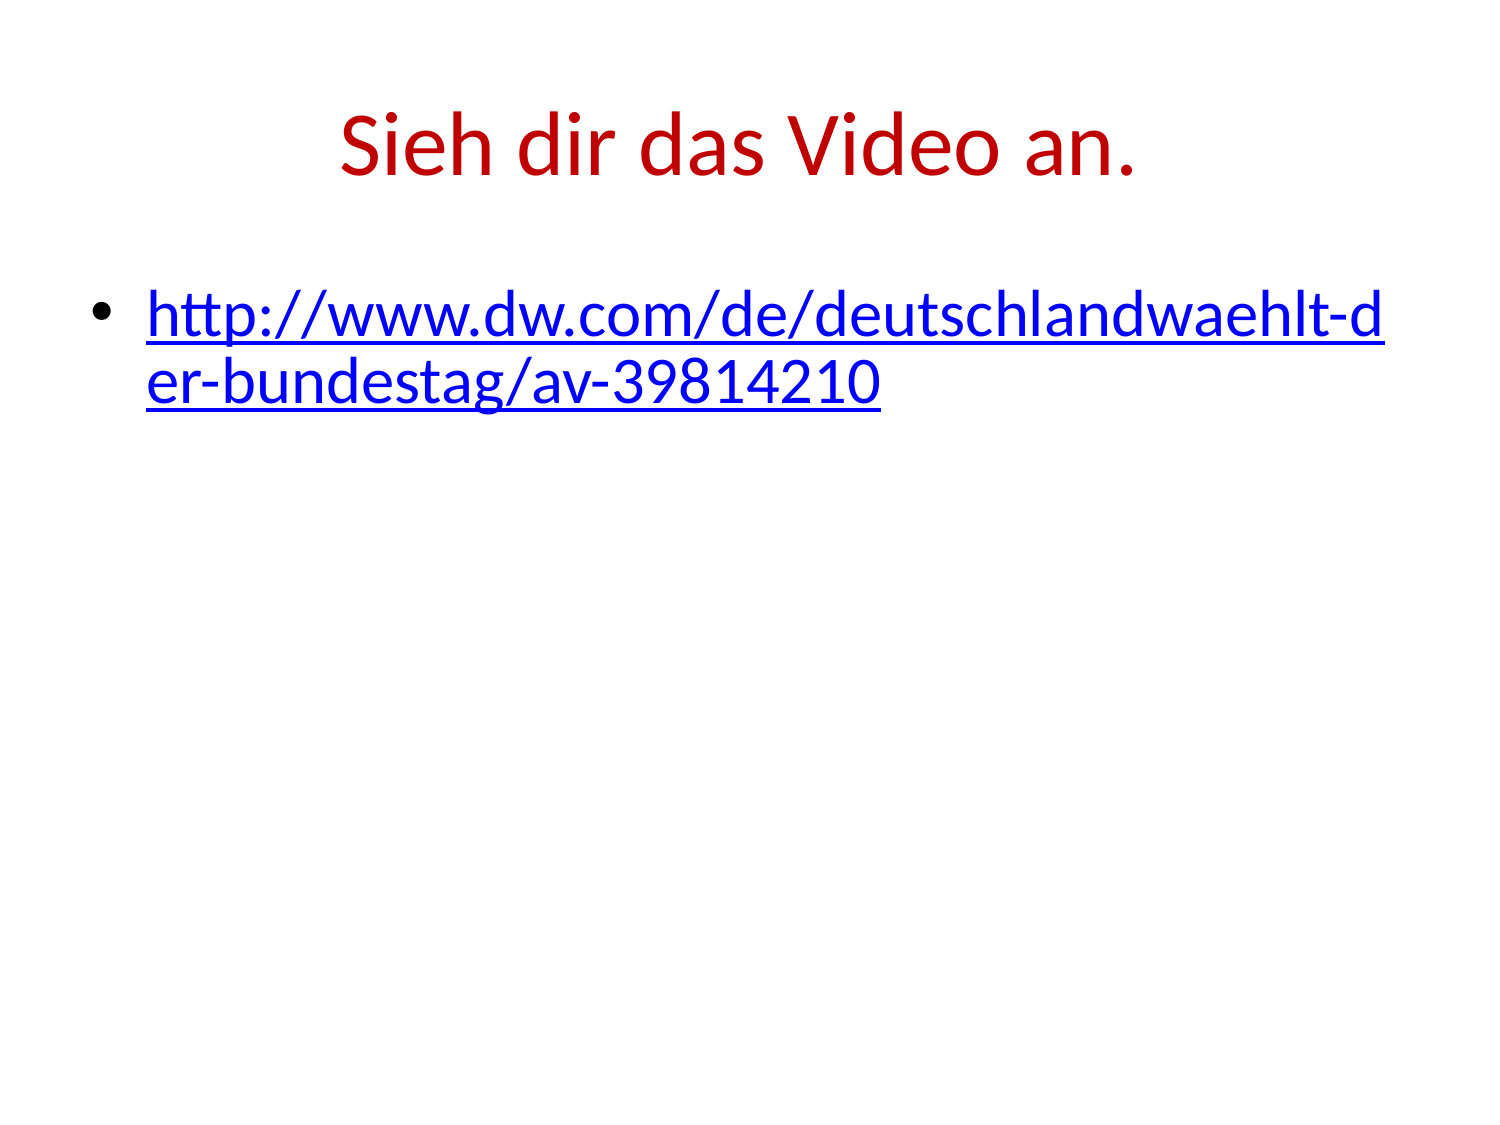

# Sieh dir das Video an.
http://www.dw.com/de/deutschlandwaehlt-der-bundestag/av-39814210